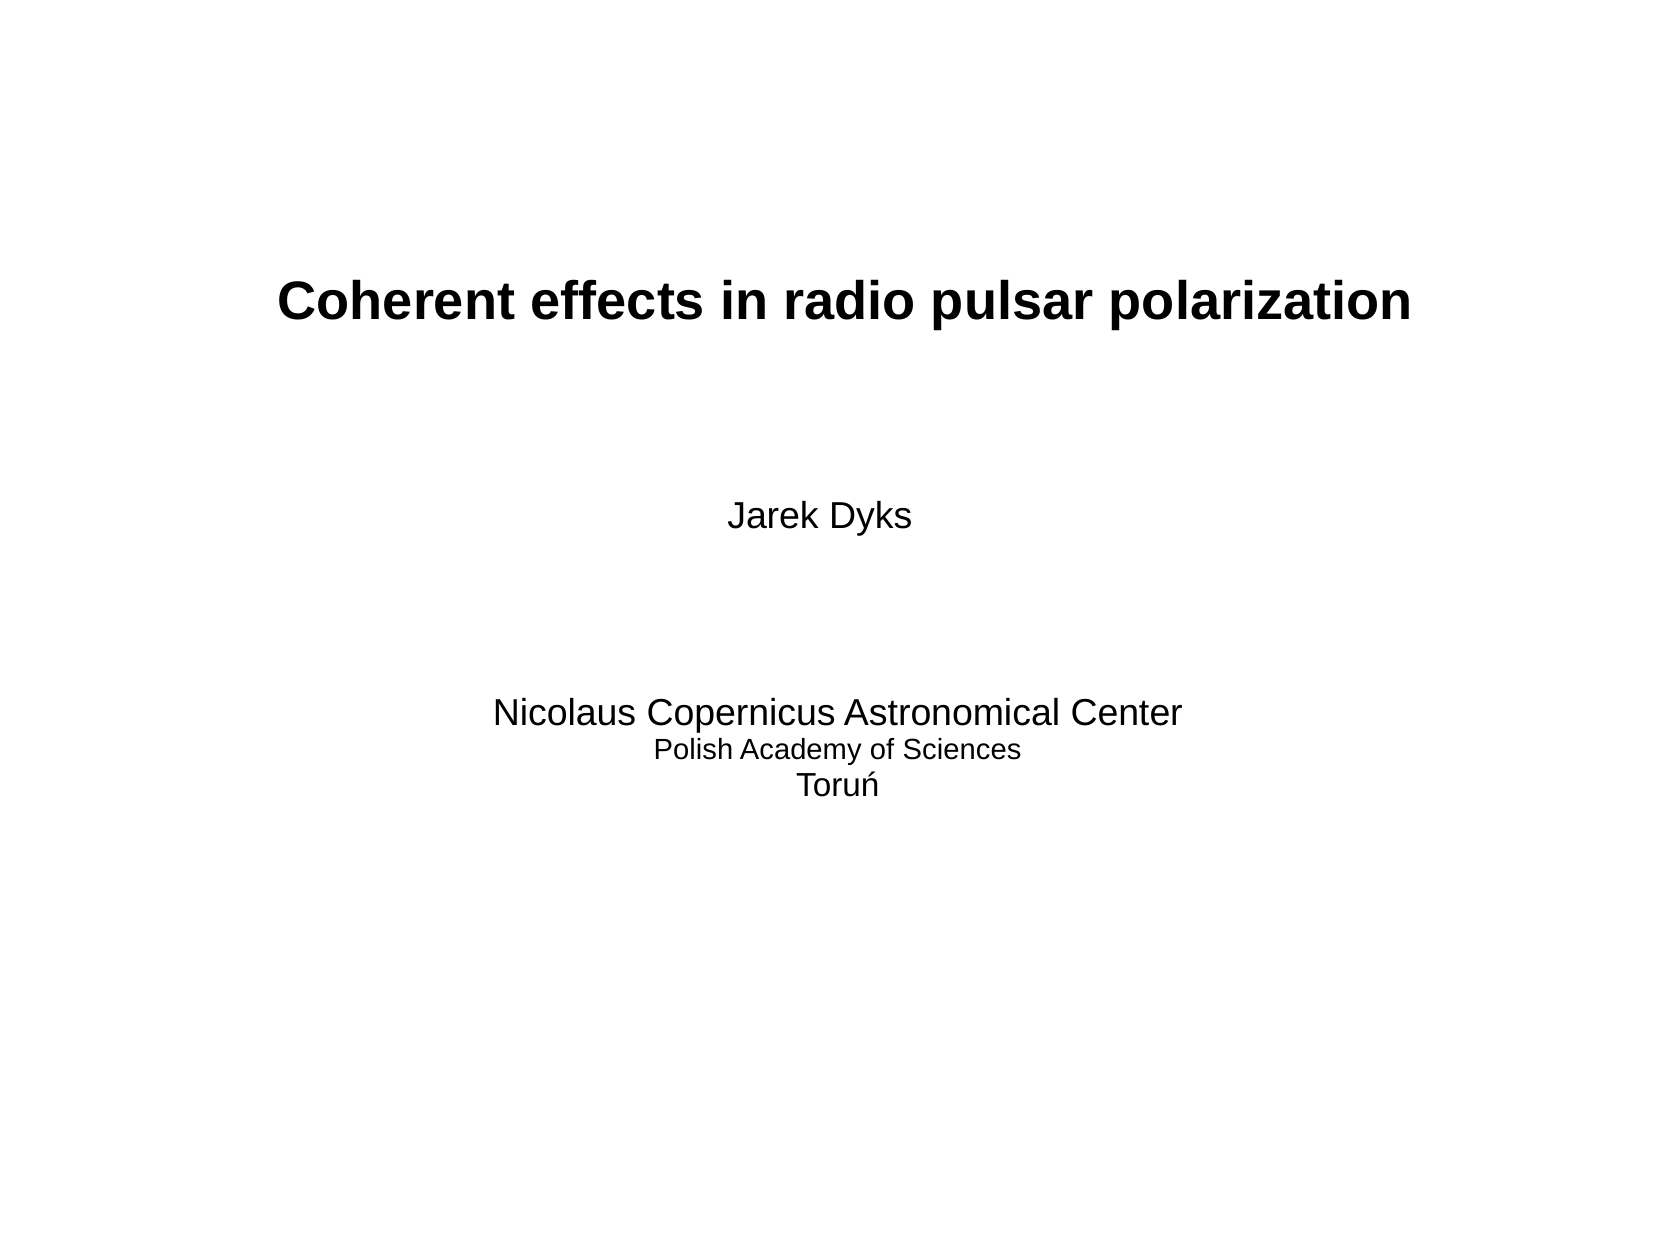

Coherent effects in radio pulsar polarization
Jarek Dyks
Nicolaus Copernicus Astronomical Center
Polish Academy of Sciences
Toruń